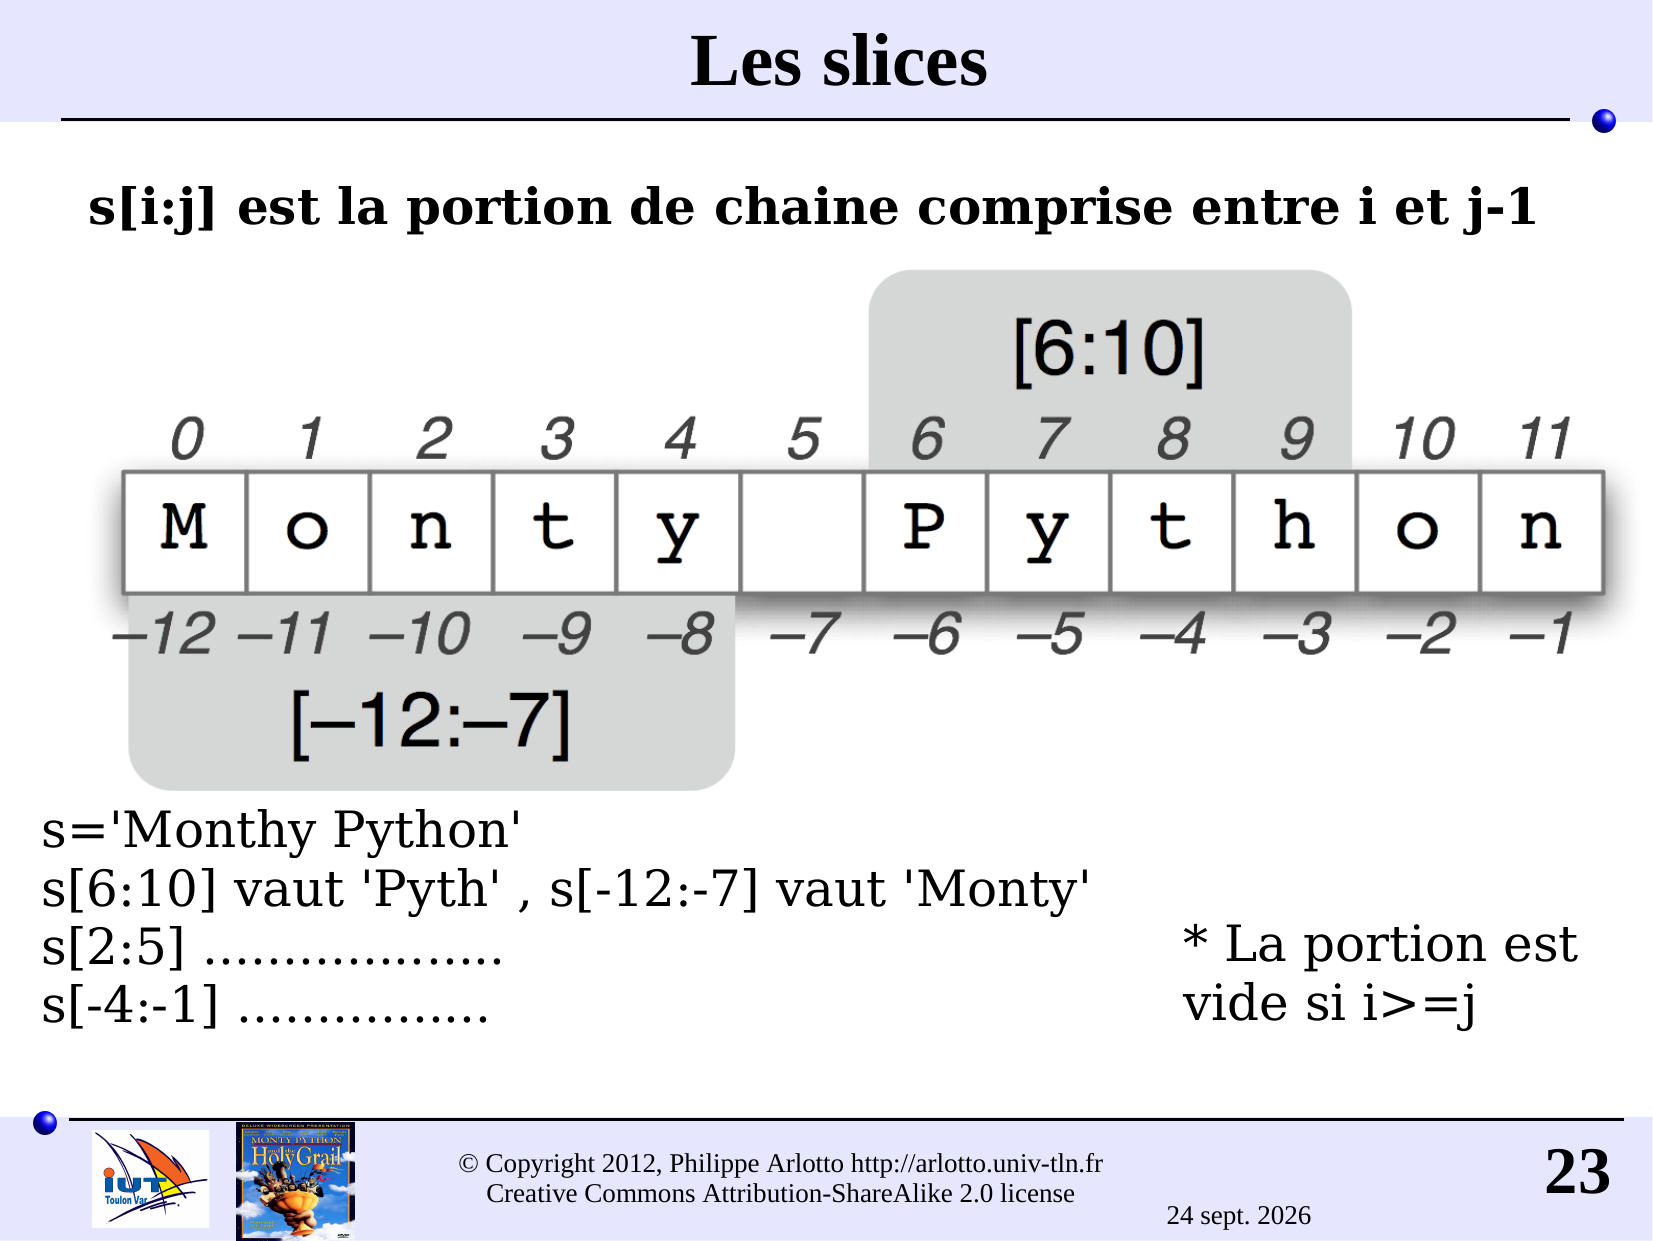

# Les slices
s[i:j] est la portion de chaine comprise entre i et j-1
s='Monthy Python'
s[6:10] vaut 'Pyth' , s[-12:-7] vaut 'Monty'
s[2:5] ...................
s[-4:-1] ................
* La portion est vide si i>=j